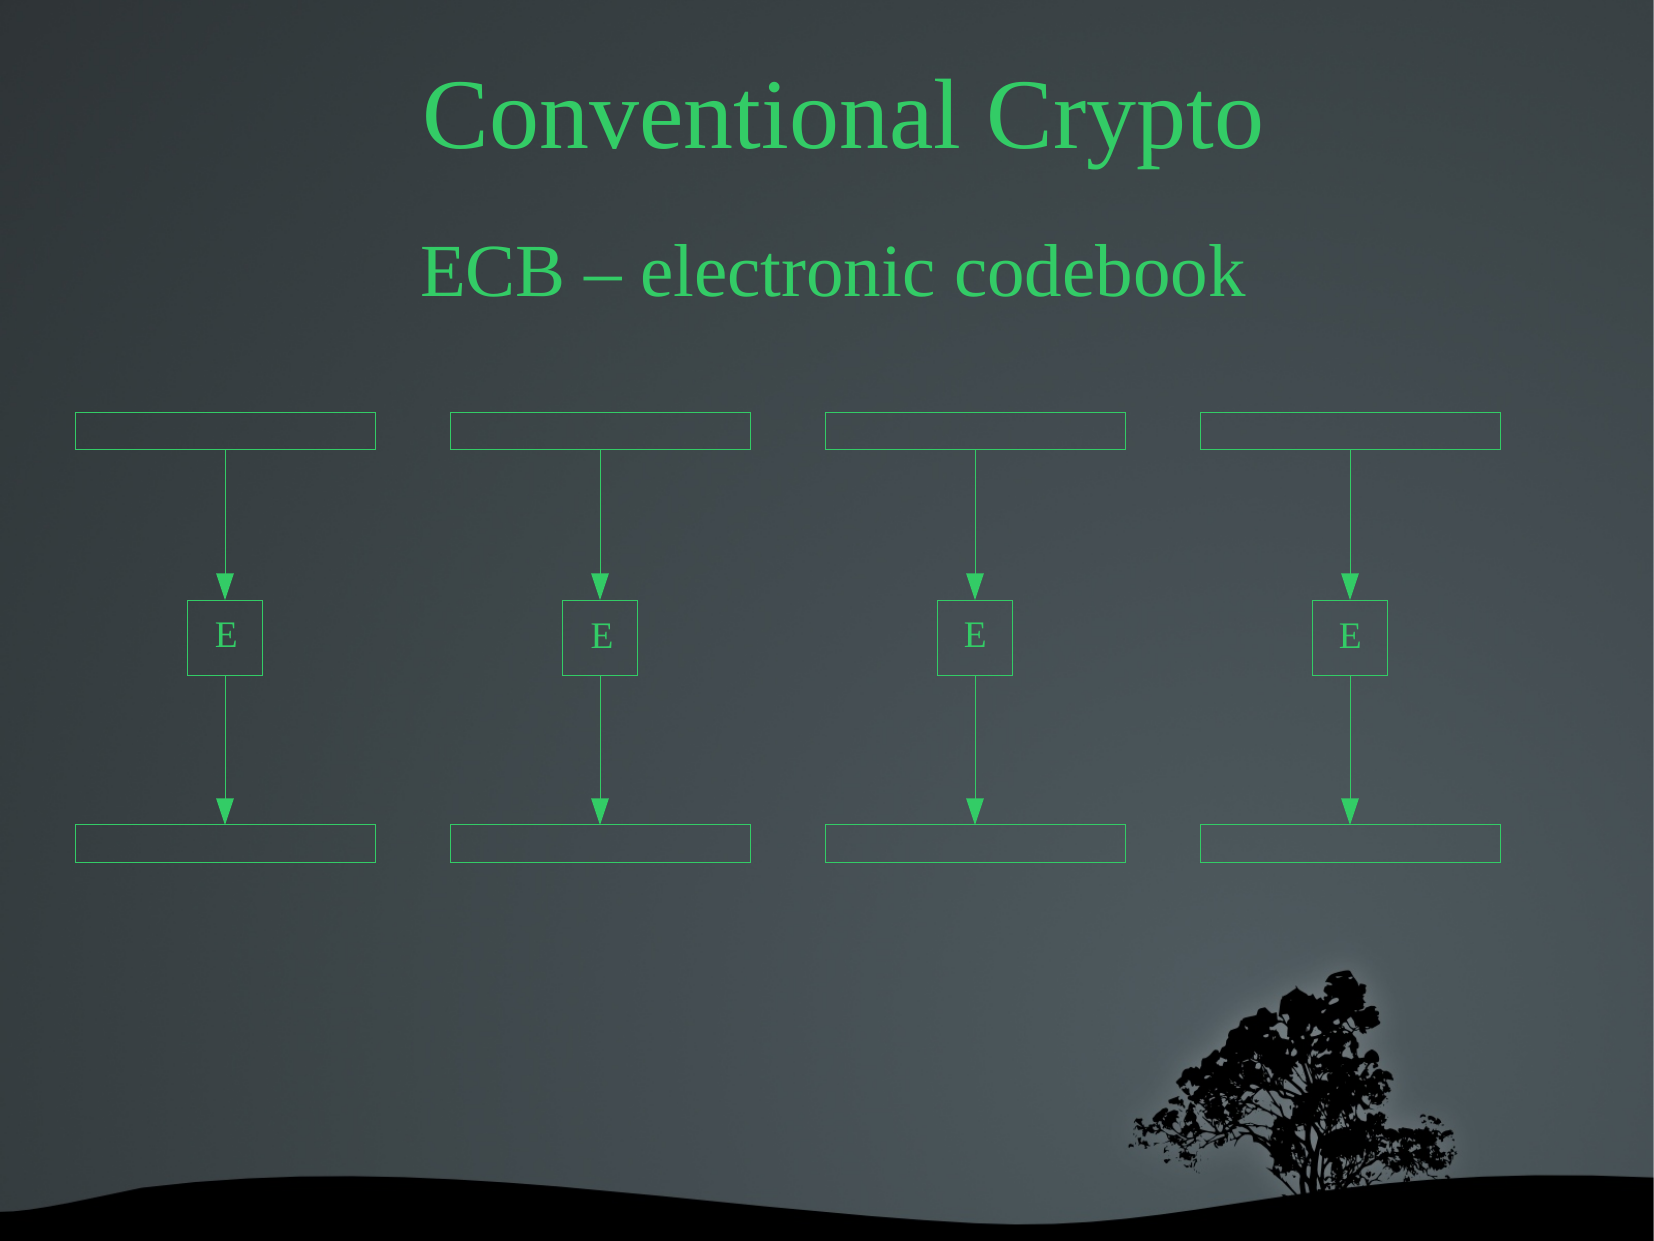

Conventional Crypto
ECB – electronic codebook
E
E
E
E